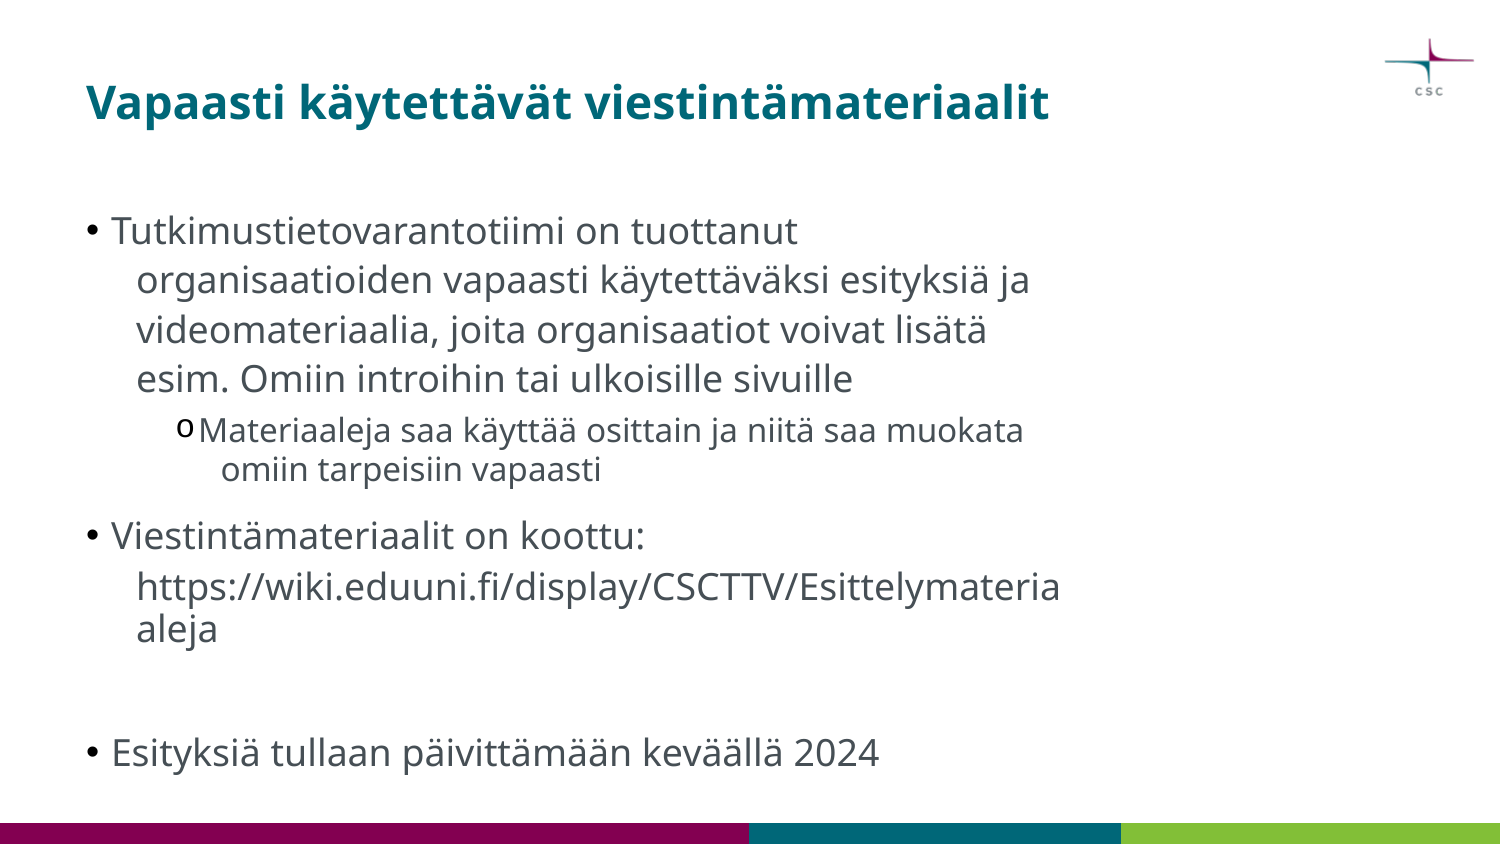

# Vapaasti käytettävät viestintämateriaalit
Tutkimustietovarantotiimi on tuottanut organisaatioiden vapaasti käytettäväksi esityksiä ja videomateriaalia, joita organisaatiot voivat lisätä esim. Omiin introihin tai ulkoisille sivuille
Materiaaleja saa käyttää osittain ja niitä saa muokata omiin tarpeisiin vapaasti
Viestintämateriaalit on koottu: https://wiki.eduuni.fi/display/CSCTTV/Esittelymateriaaleja
Esityksiä tullaan päivittämään keväällä 2024